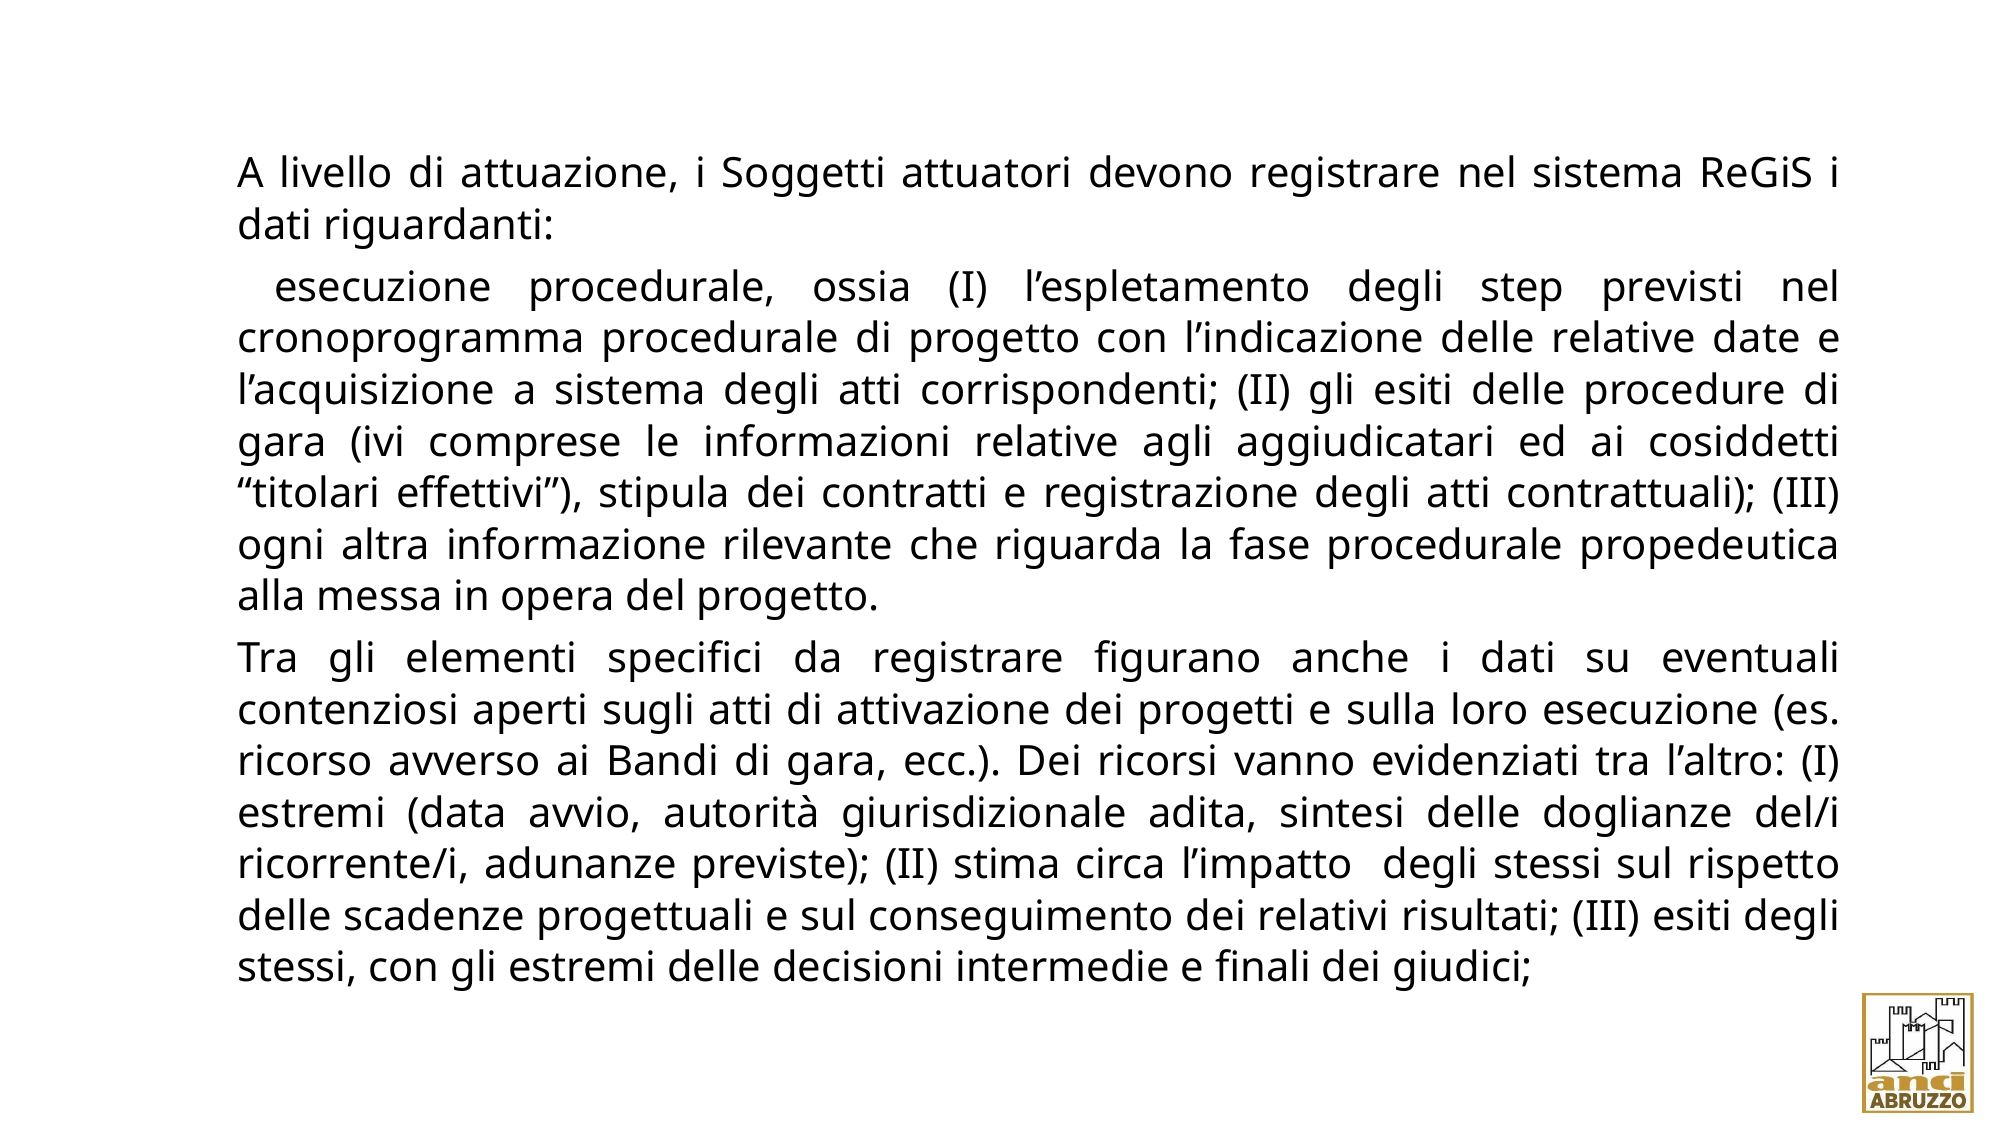

# A livello di attuazione, i Soggetti attuatori devono registrare nel sistema ReGiS i dati riguardanti:
 esecuzione procedurale, ossia (I) l’espletamento degli step previsti nel cronoprogramma procedurale di progetto con l’indicazione delle relative date e l’acquisizione a sistema degli atti corrispondenti; (II) gli esiti delle procedure di gara (ivi comprese le informazioni relative agli aggiudicatari ed ai cosiddetti “titolari effettivi”), stipula dei contratti e registrazione degli atti contrattuali); (III) ogni altra informazione rilevante che riguarda la fase procedurale propedeutica alla messa in opera del progetto.
Tra gli elementi specifici da registrare figurano anche i dati su eventuali contenziosi aperti sugli atti di attivazione dei progetti e sulla loro esecuzione (es. ricorso avverso ai Bandi di gara, ecc.). Dei ricorsi vanno evidenziati tra l’altro: (I) estremi (data avvio, autorità giurisdizionale adita, sintesi delle doglianze del/i ricorrente/i, adunanze previste); (II) stima circa l’impatto degli stessi sul rispetto delle scadenze progettuali e sul conseguimento dei relativi risultati; (III) esiti degli stessi, con gli estremi delle decisioni intermedie e finali dei giudici;